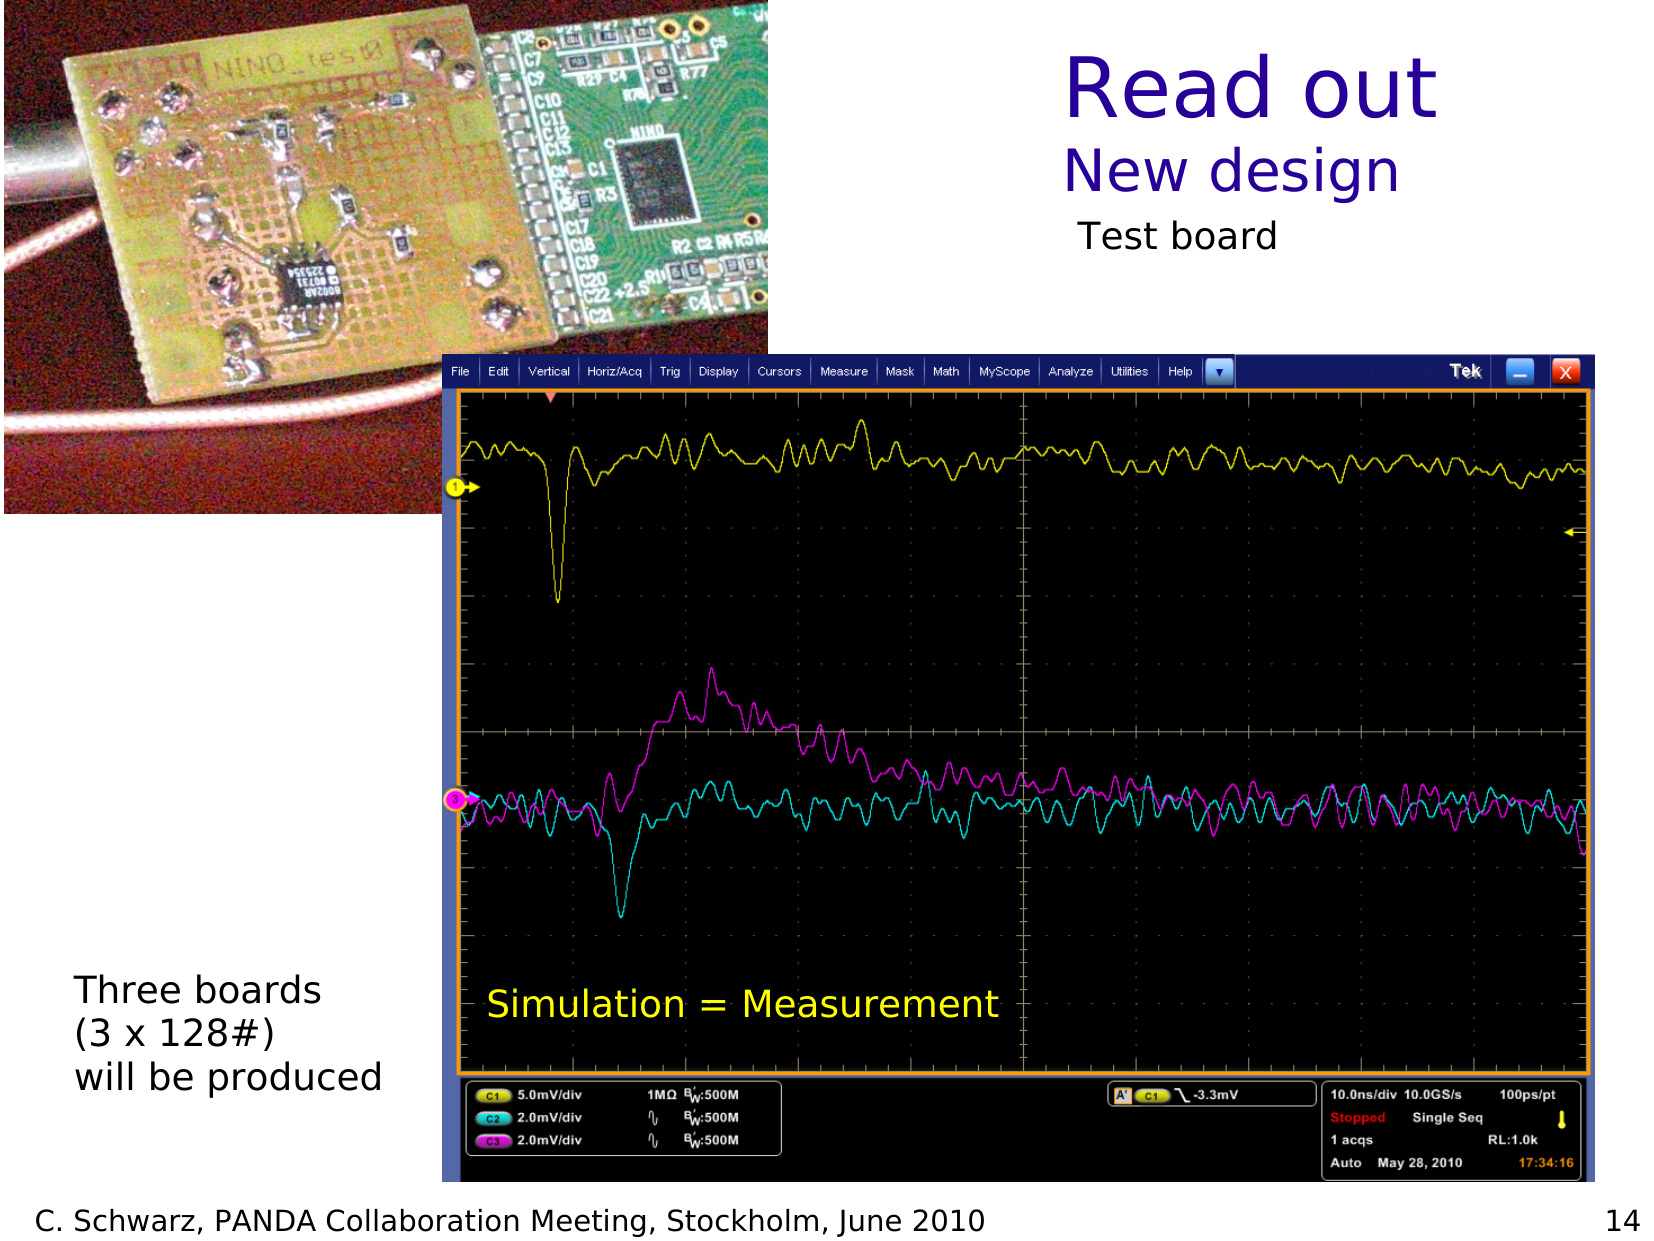

# Read out New design
Test board
Three boards
(3 x 128#)
will be produced
Simulation = Measurement
14